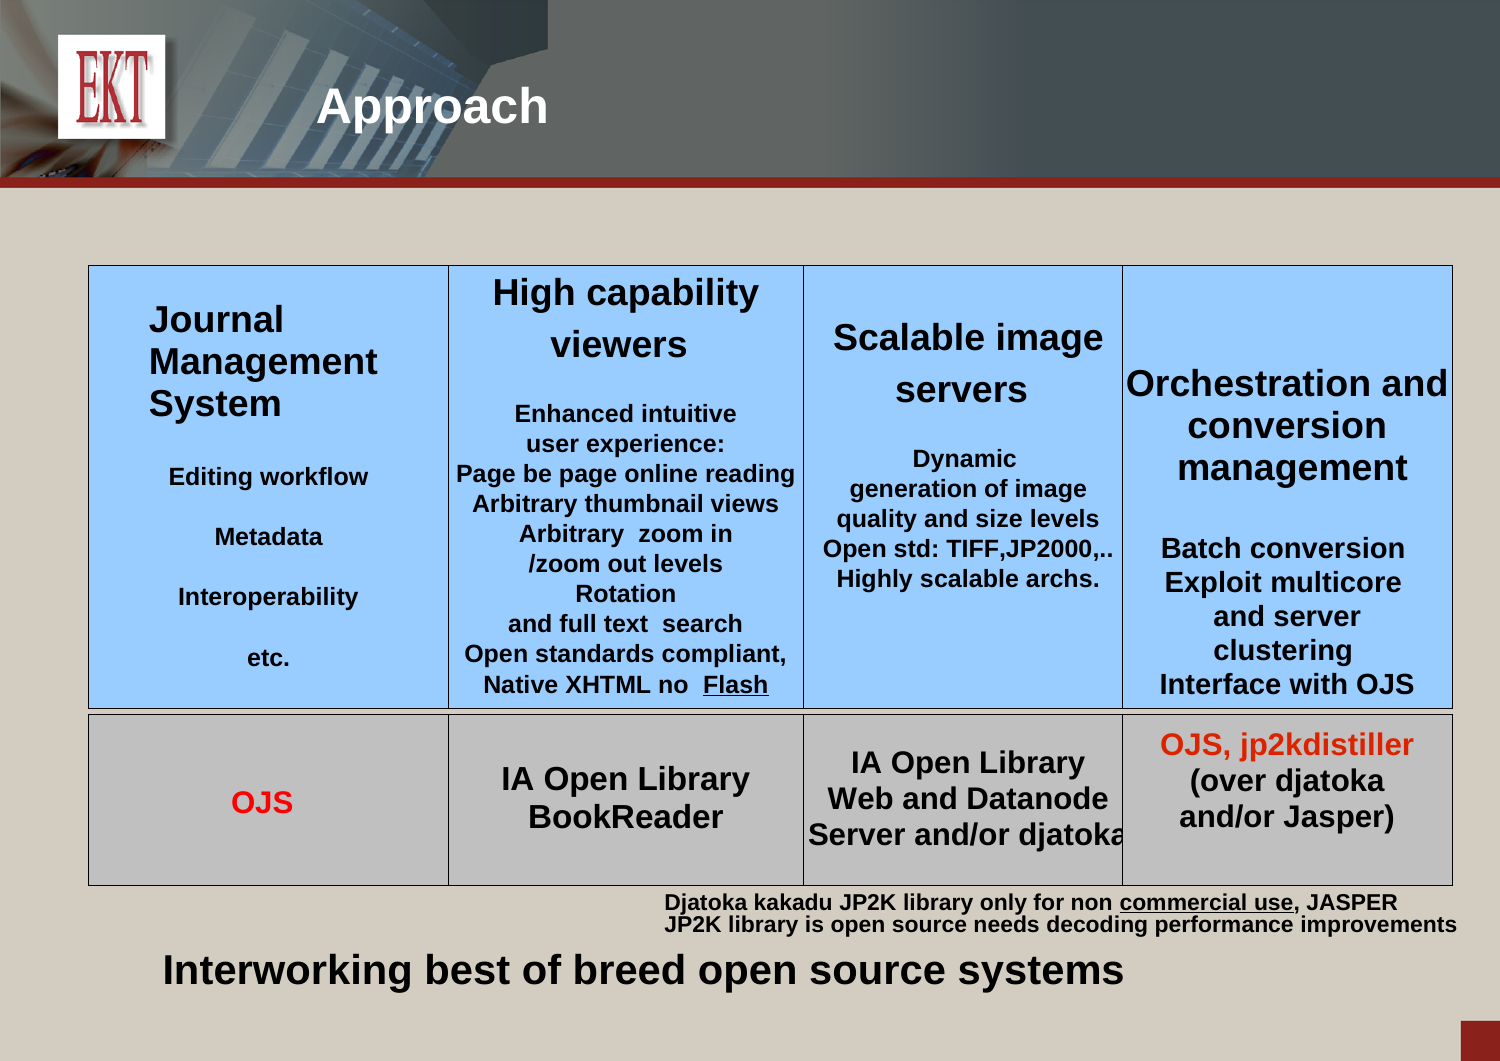

# Approach
Journal
Management
System
Editing workflow
Metadata
Interoperability
etc.
High capability
viewers
Enhanced intuitive
user experience:
Page be page online reading
Arbitrary thumbnail views
Arbitrary zoom in
/zoom out levels
Rotation
and full text search
Open standards compliant,
Native XHTML no Flash
Scalable image
servers
Dynamic
generation of image
quality and size levels
Open std: TIFF,JP2000,..
Highly scalable archs.
Orchestration and
conversion
 management
Batch conversion
Exploit multicore
and server
clustering
Interface with OJS
OJS
IA Open Library
BookReader
IA Open Library
Web and Datanode
Server and/or djatoka
OJS, jp2kdistiller
(over djatoka
and/or Jasper)
Djatoka kakadu JP2K library only for non commercial use, JASPER JP2K library is open source needs decoding performance improvements
Interworking best of breed open source systems